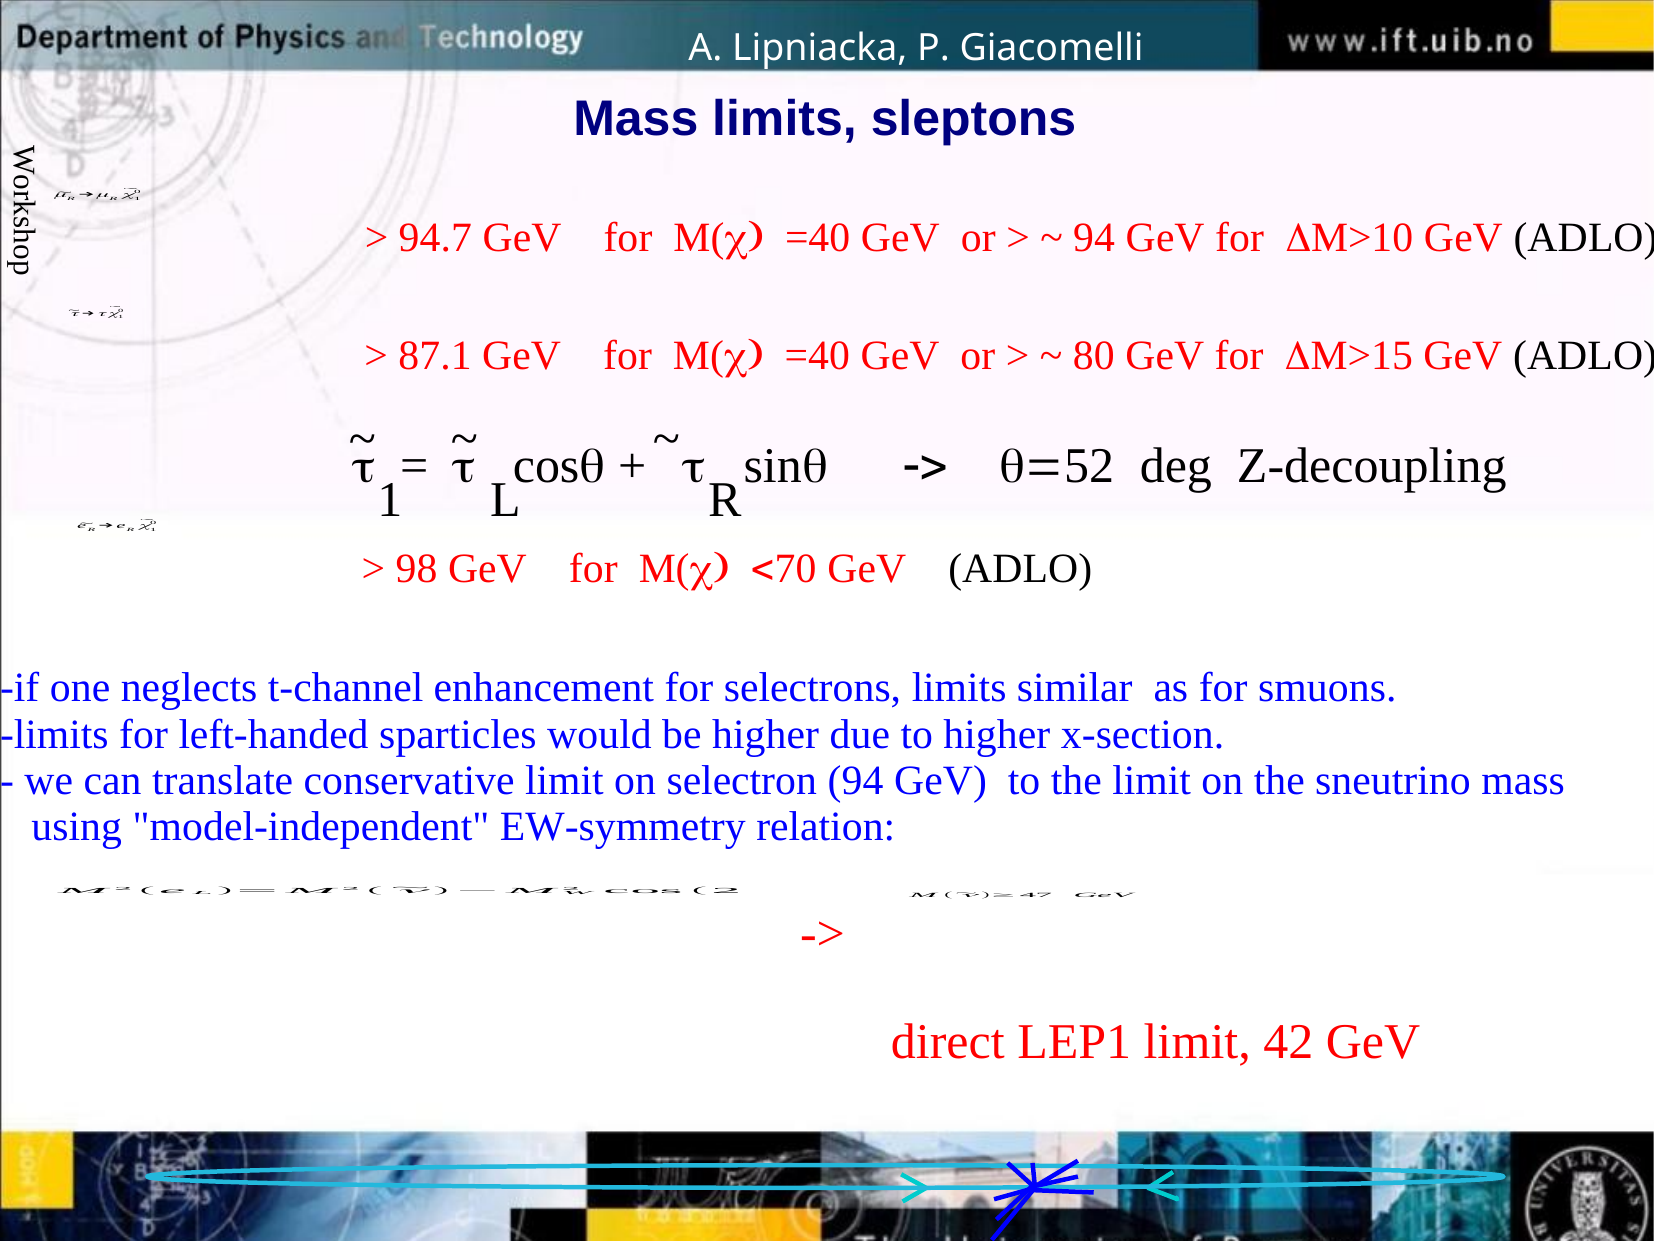

# Mass limits, sleptons
> 94.7 GeV for M(=40 GeV or > ~ 94 GeV for M>10 GeV (ADLO)
> 87.1 GeV for M(=40 GeV or > ~ 80 GeV for M>15 GeV (ADLO)
~ ~ ~
 =  cos +  sindeg Z-decoupling
1 L R
> 98 GeV for M( GeV (ADLO)
-if one neglects t-channel enhancement for selectrons, limits similar as for smuons.
-limits for left-handed sparticles would be higher due to higher x-section.
- we can translate conservative limit on selectron (94 GeV) to the limit on the sneutrino mass
 using "model-independent" EW-symmetry relation:
->
direct LEP1 limit, 42 GeV